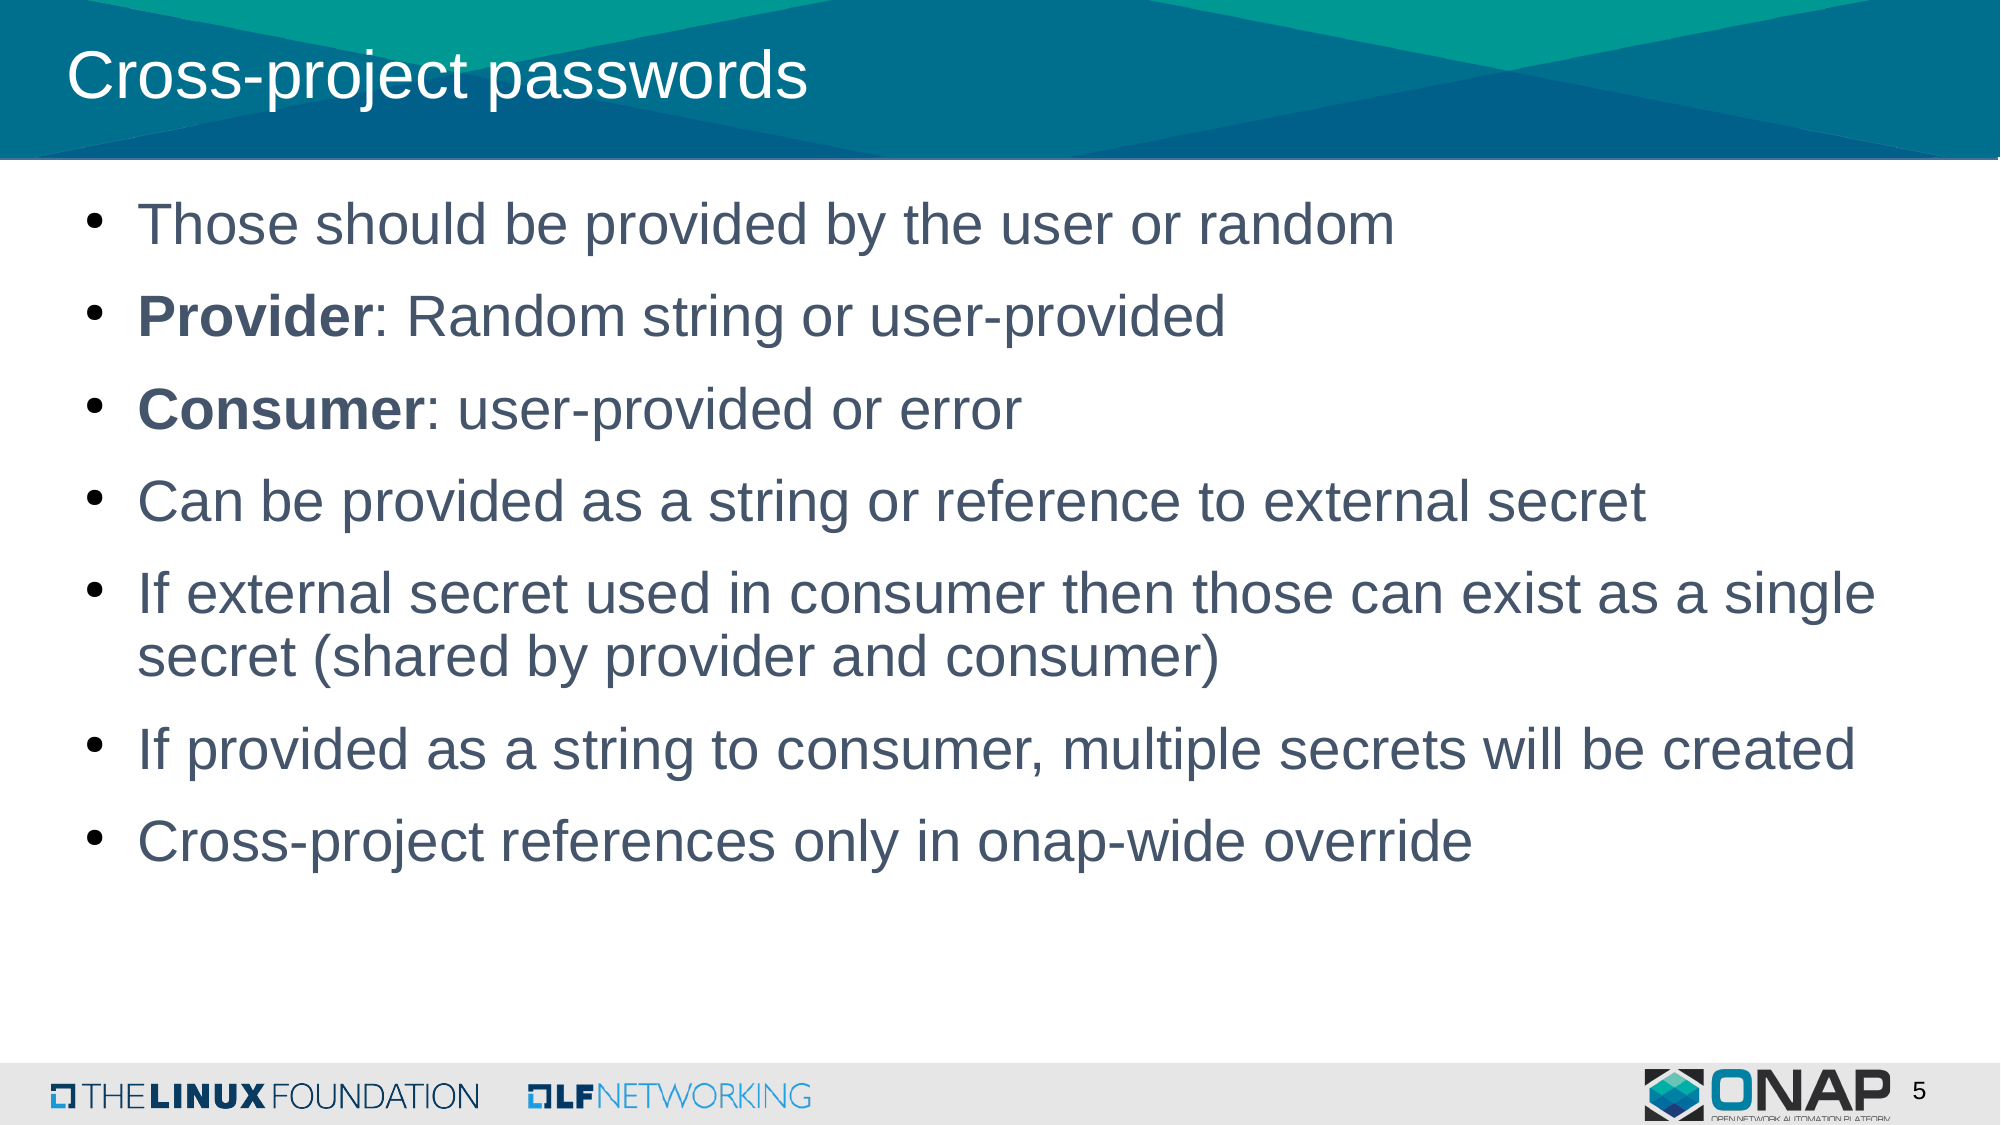

# Cross-project passwords
Those should be provided by the user or random
Provider: Random string or user-provided
Consumer: user-provided or error
Can be provided as a string or reference to external secret
If external secret used in consumer then those can exist as a single secret (shared by provider and consumer)
If provided as a string to consumer, multiple secrets will be created
Cross-project references only in onap-wide override